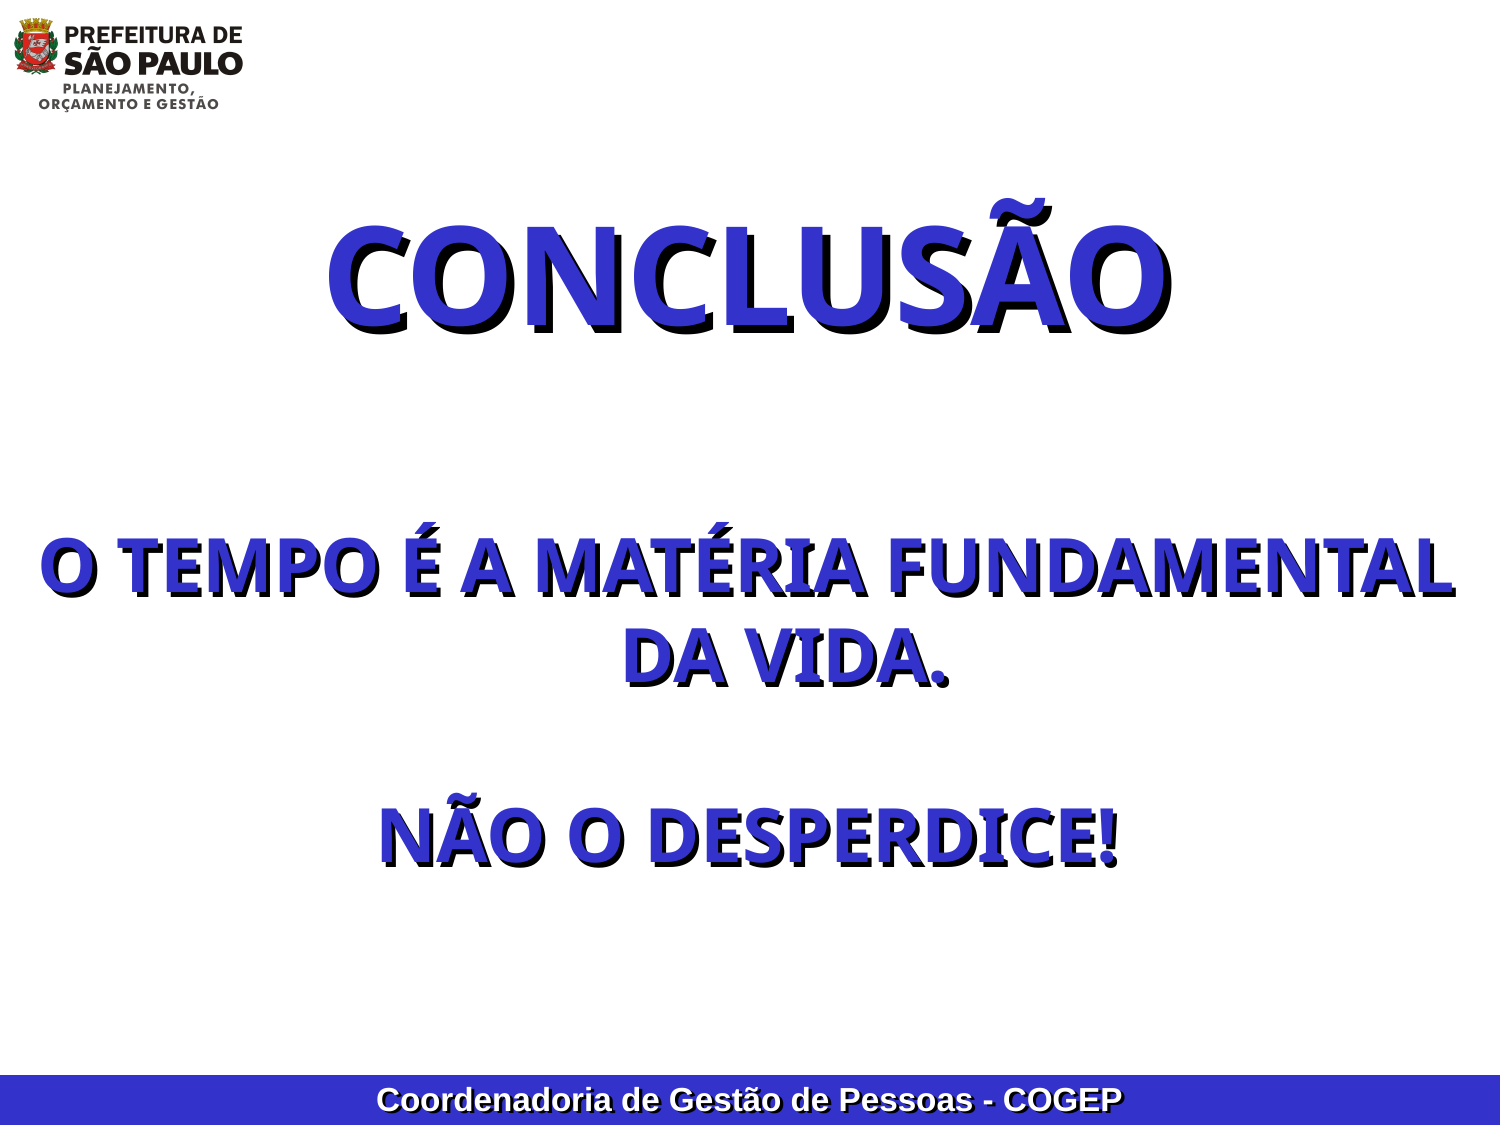

CONCLUSÃO
O TEMPO É A MATÉRIA FUNDAMENTAL DA VIDA.
NÃO O DESPERDICE!